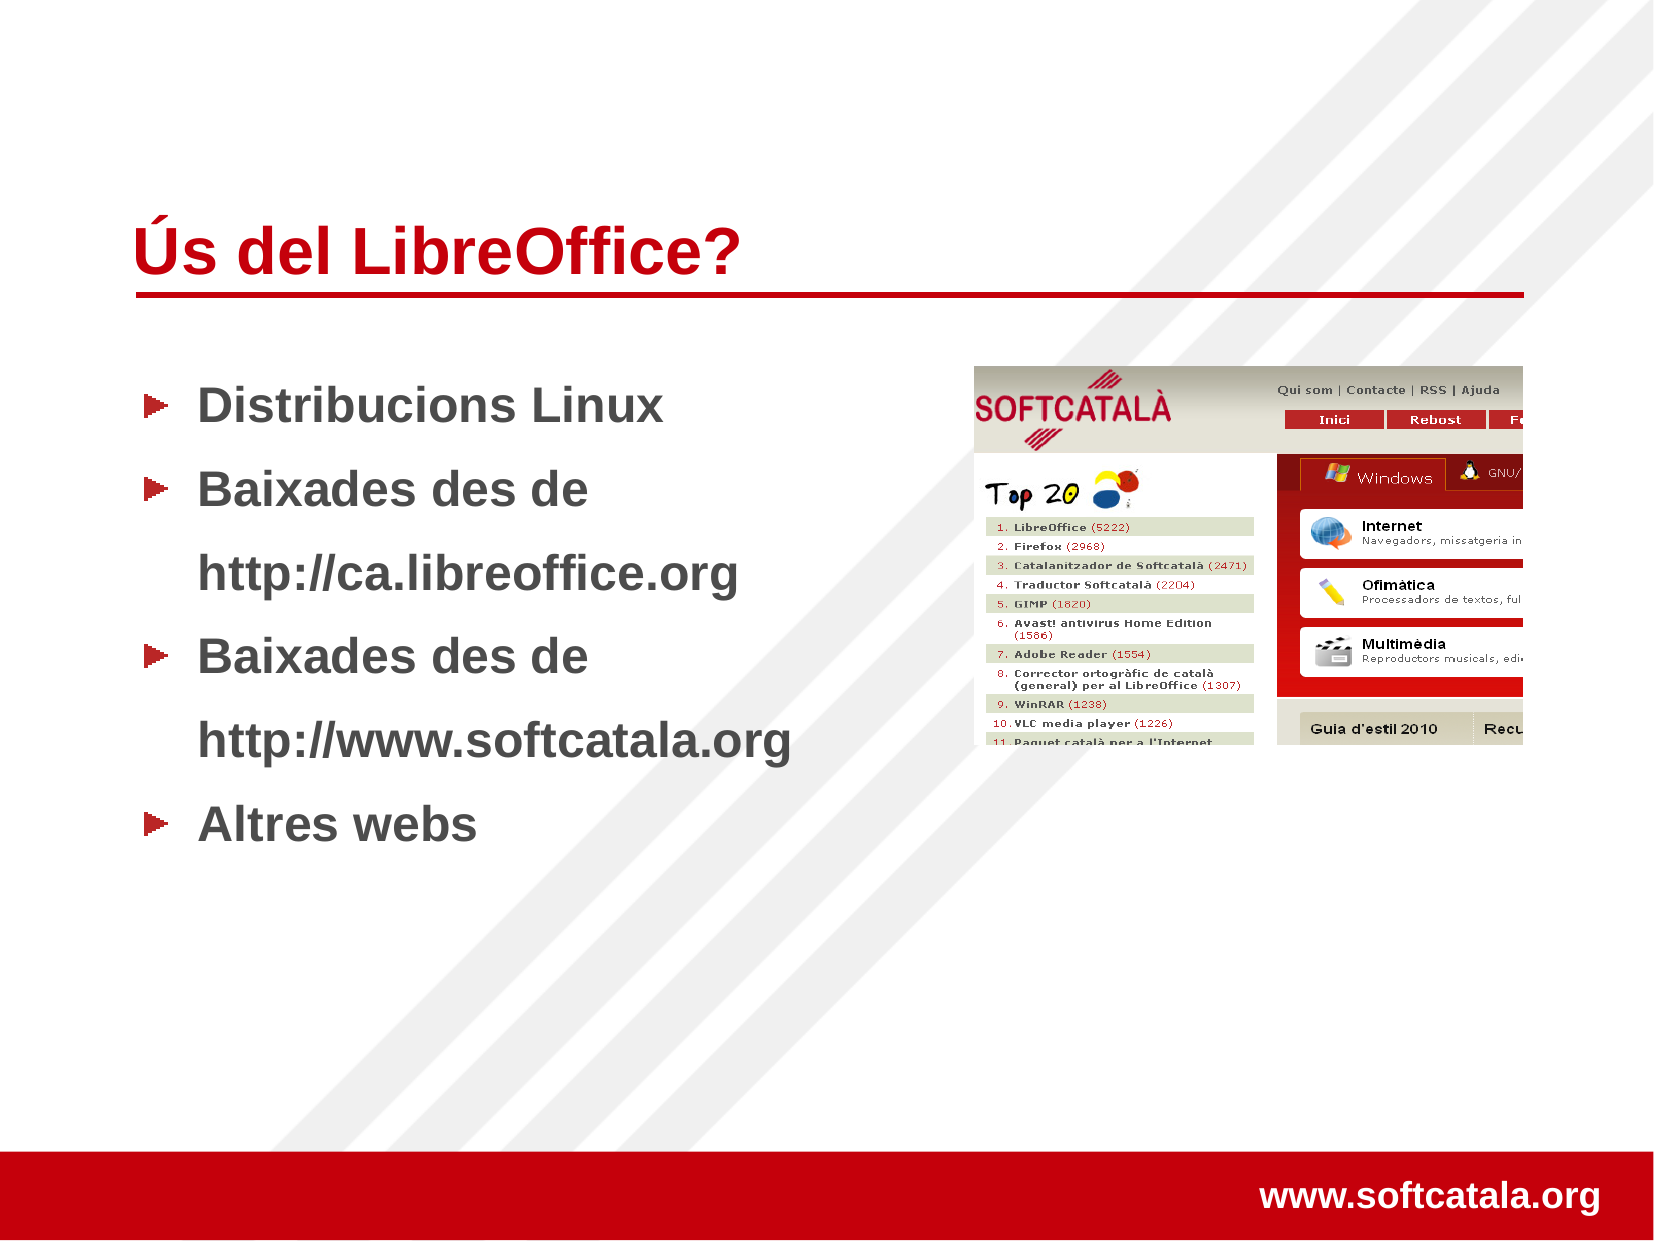

Ús del LibreOffice?
Distribucions Linux
Baixades des de http://ca.libreoffice.org
Baixades des de http://www.softcatala.org
Altres webs
 www.softcatala.org